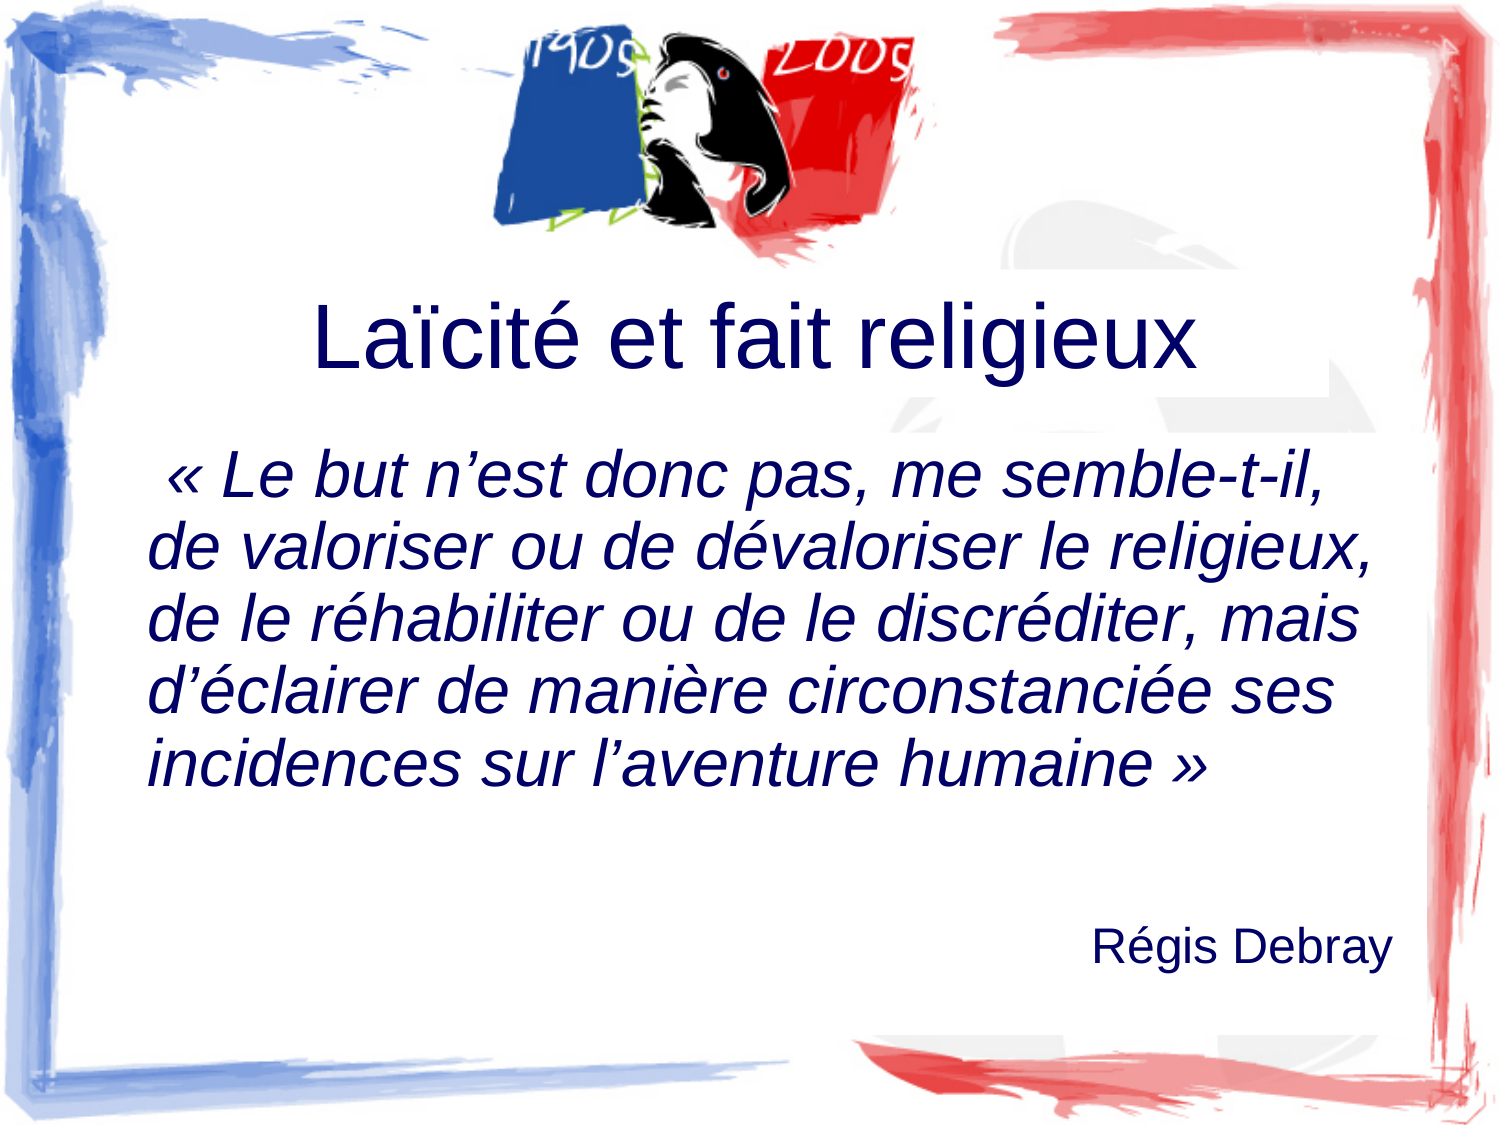

# Laïcité et fait religieux
	 « Le but n’est donc pas, me semble-t-il, de valoriser ou de dévaloriser le religieux, de le réhabiliter ou de le discréditer, mais d’éclairer de manière circonstanciée ses incidences sur l’aventure humaine »
Régis Debray